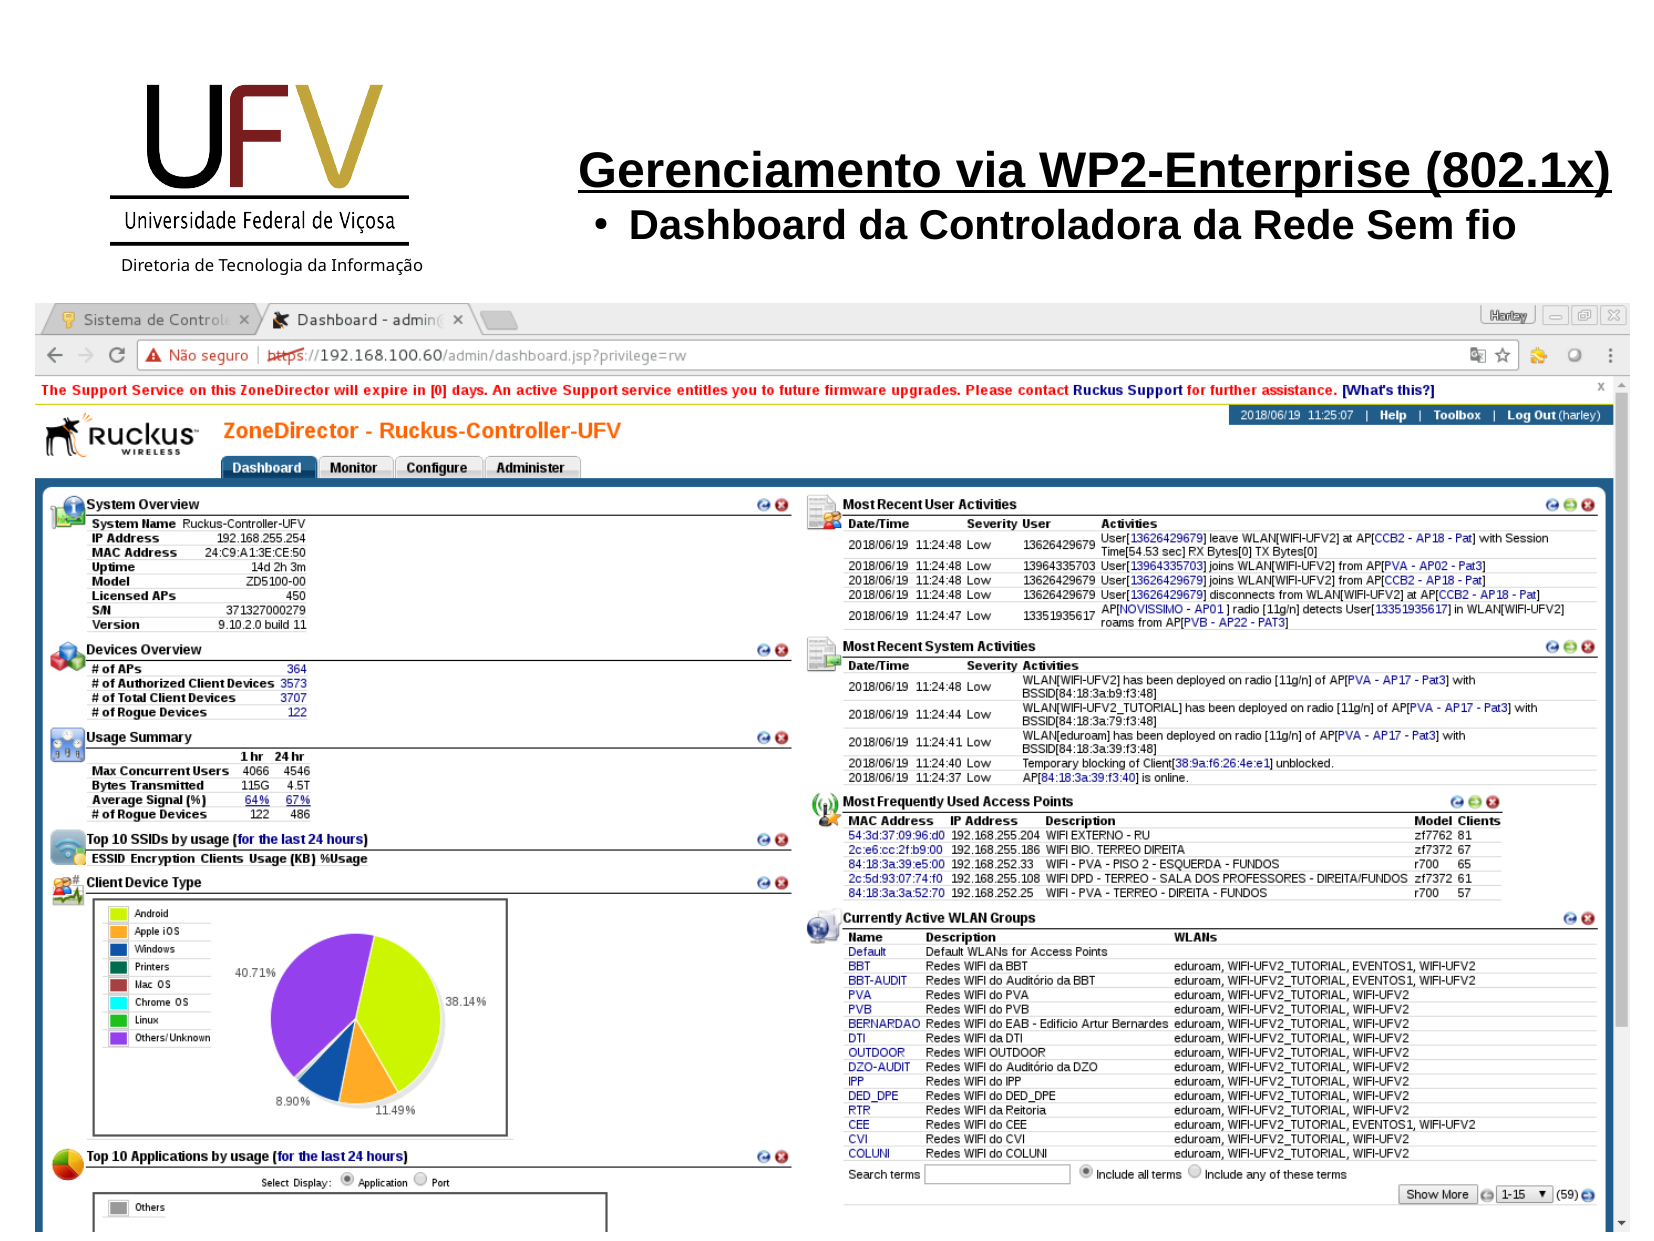

# Gerenciamento via WP2-Enterprise (802.1x)
Dashboard da Controladora da Rede Sem fio
Diretoria de Tecnologia da Informação